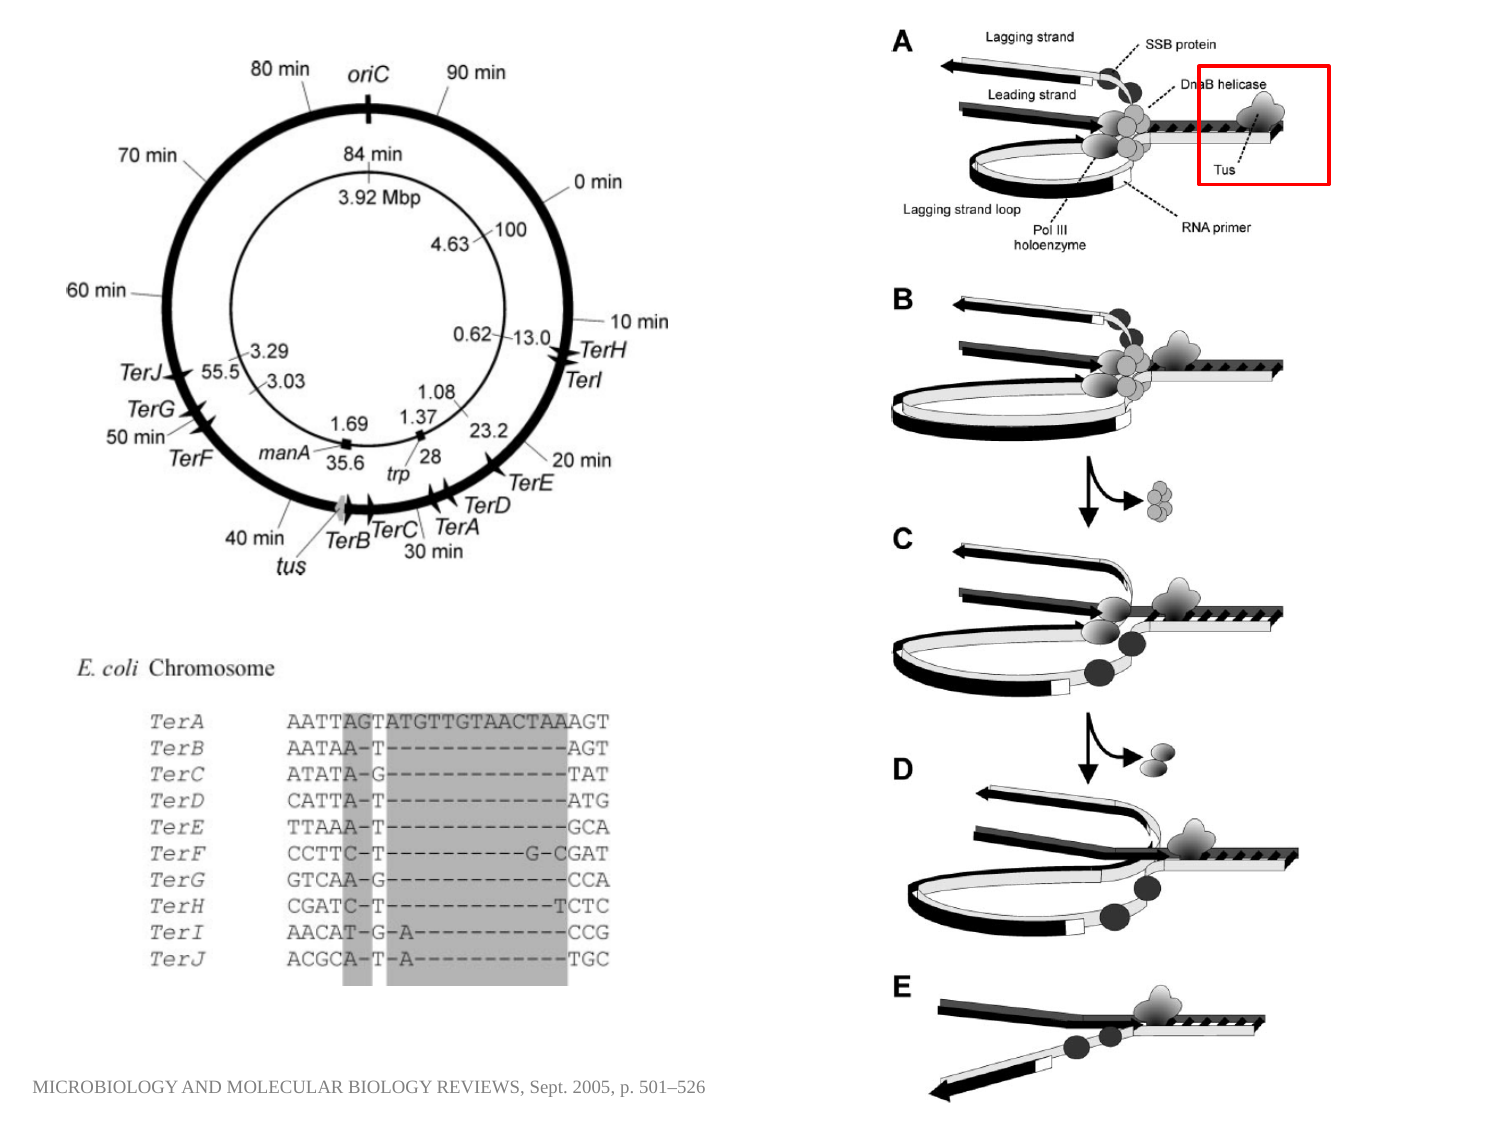

MICROBIOLOGY AND MOLECULAR BIOLOGY REVIEWS, Sept. 2005, p. 501–526